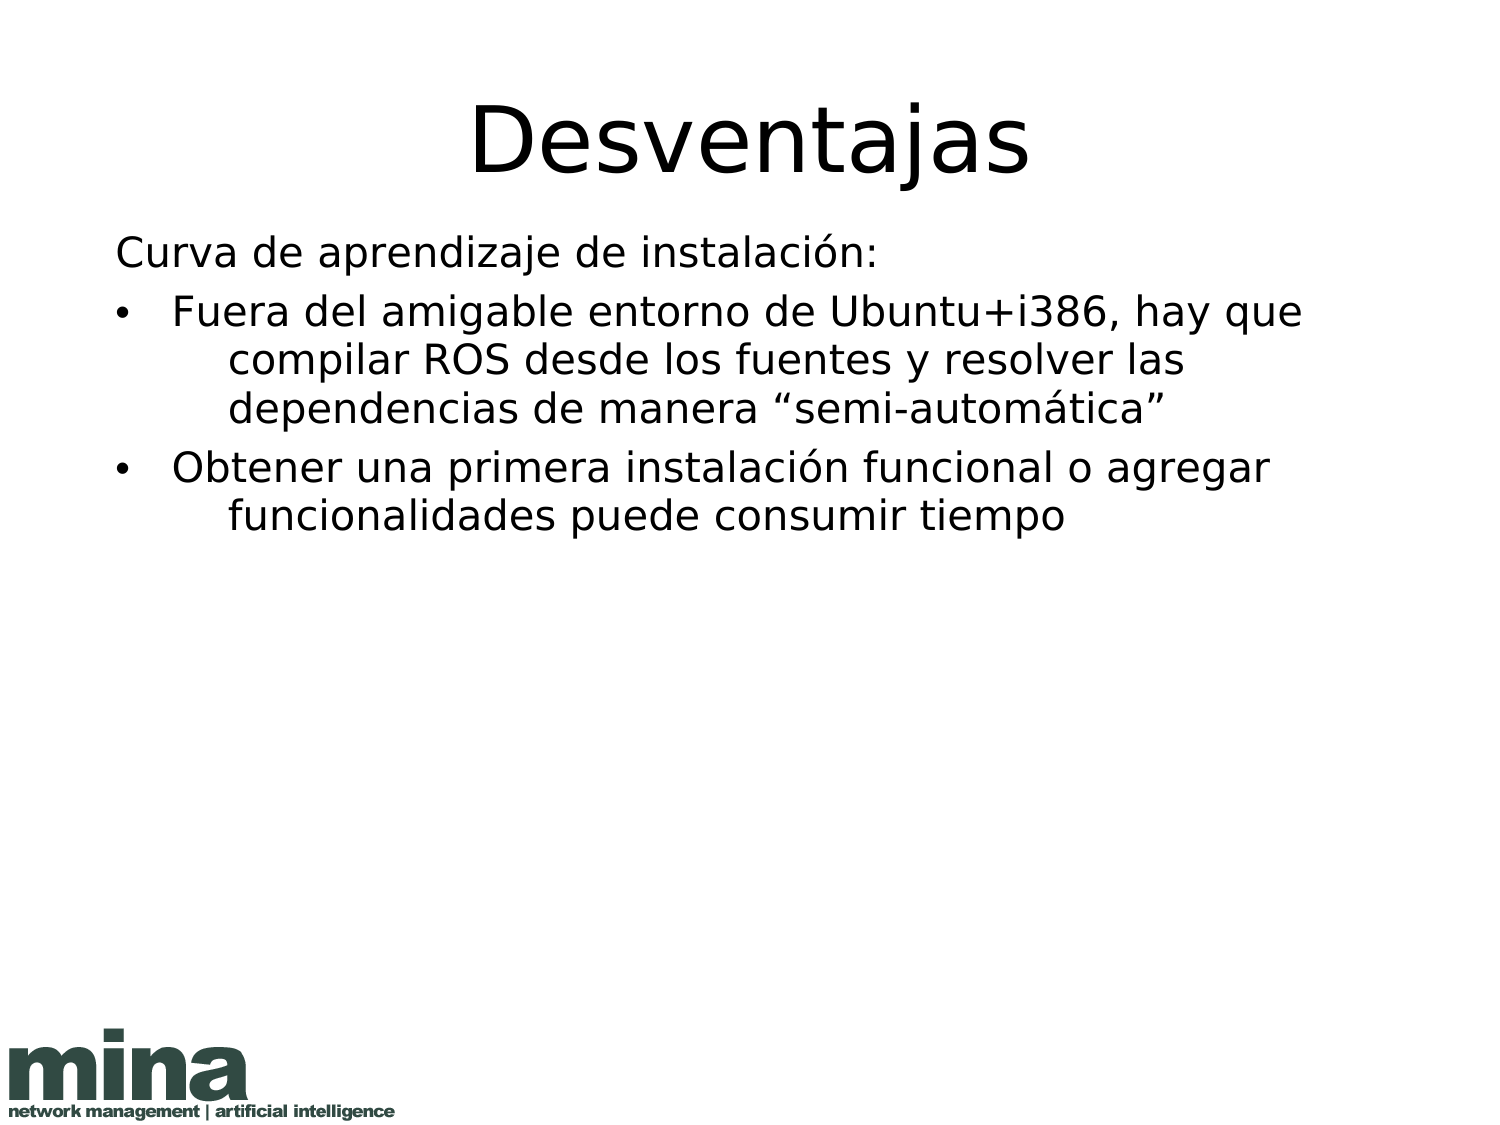

# Desventajas
Curva de aprendizaje de instalación:
Fuera del amigable entorno de Ubuntu+i386, hay que compilar ROS desde los fuentes y resolver las dependencias de manera “semi-automática”
Obtener una primera instalación funcional o agregar funcionalidades puede consumir tiempo